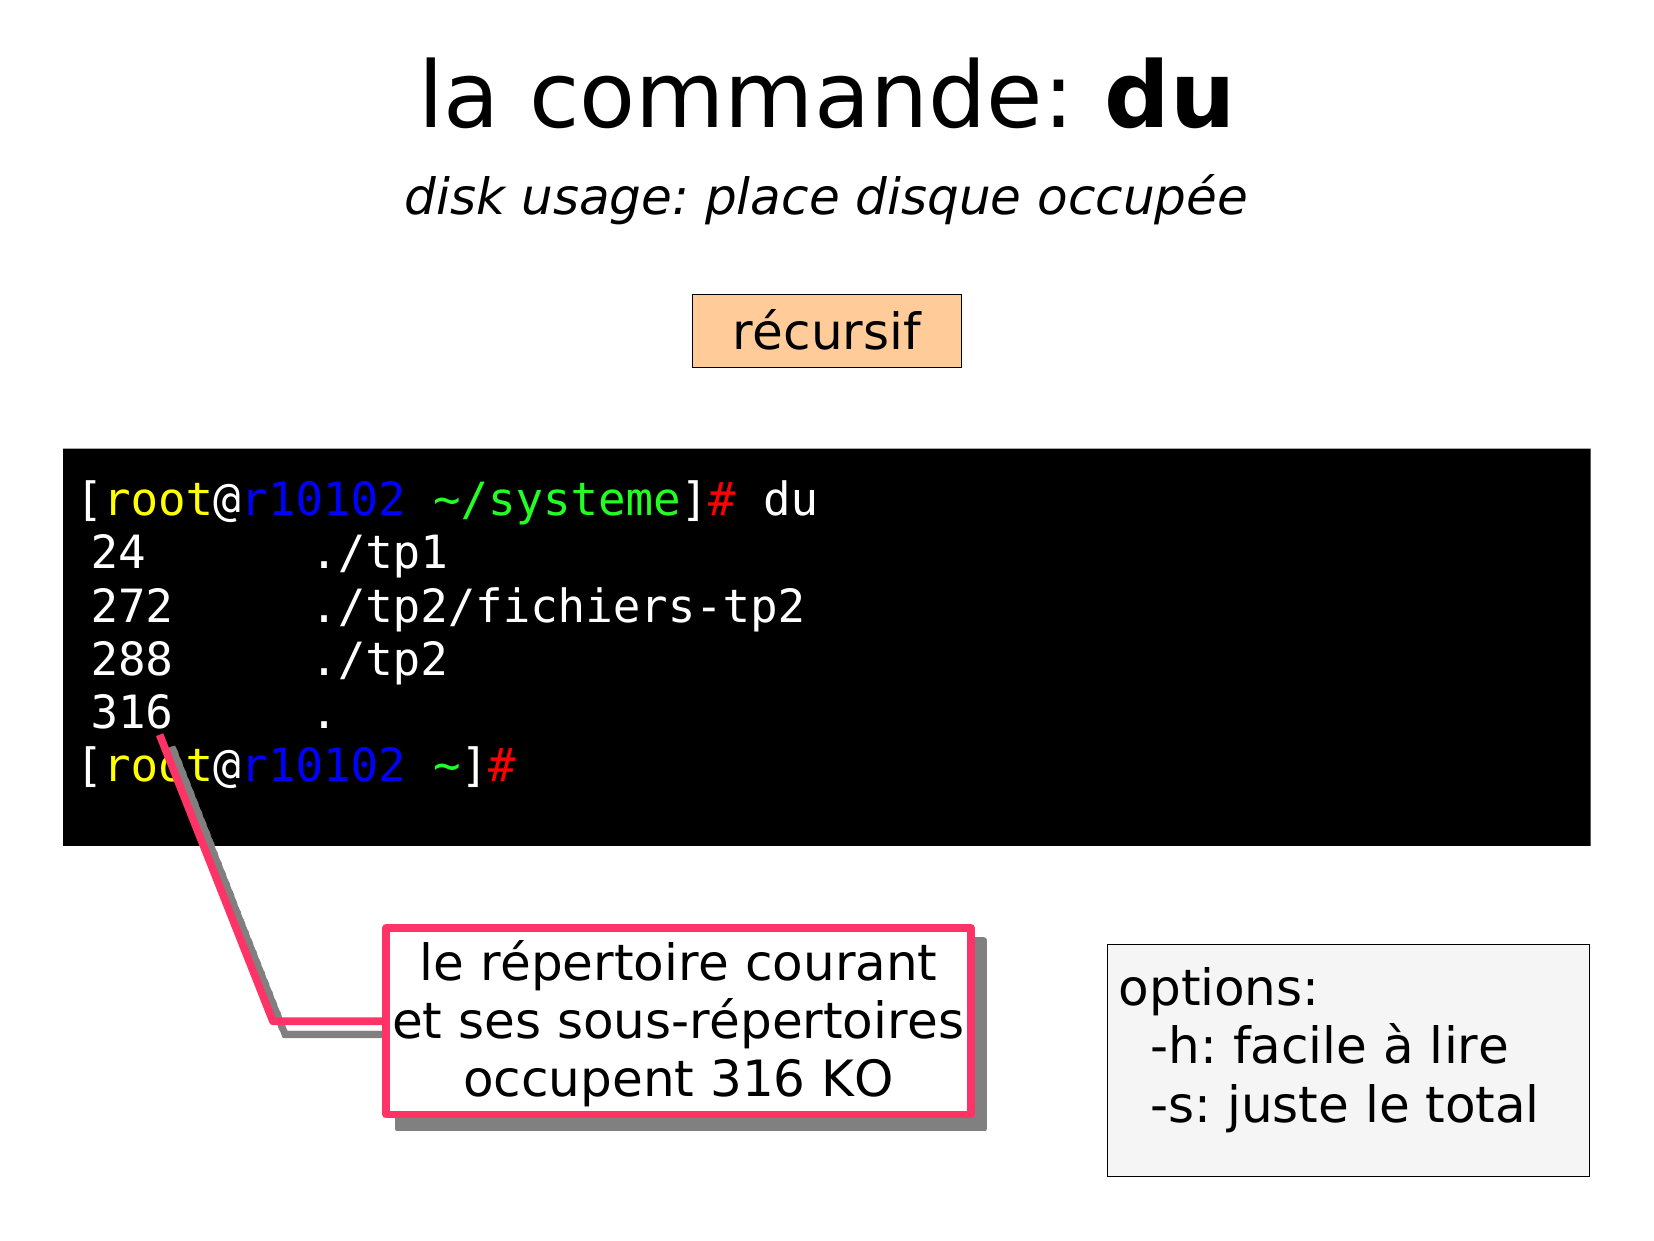

# la commande: du
disk usage: place disque occupée
récursif
 [root@r10102 ~/systeme]# du
 24 ./tp1
 272 ./tp2/fichiers-tp2
 288 ./tp2
 316 .
 [root@r10102 ~]#
options:
 -h: facile à lire
 -s: juste le total